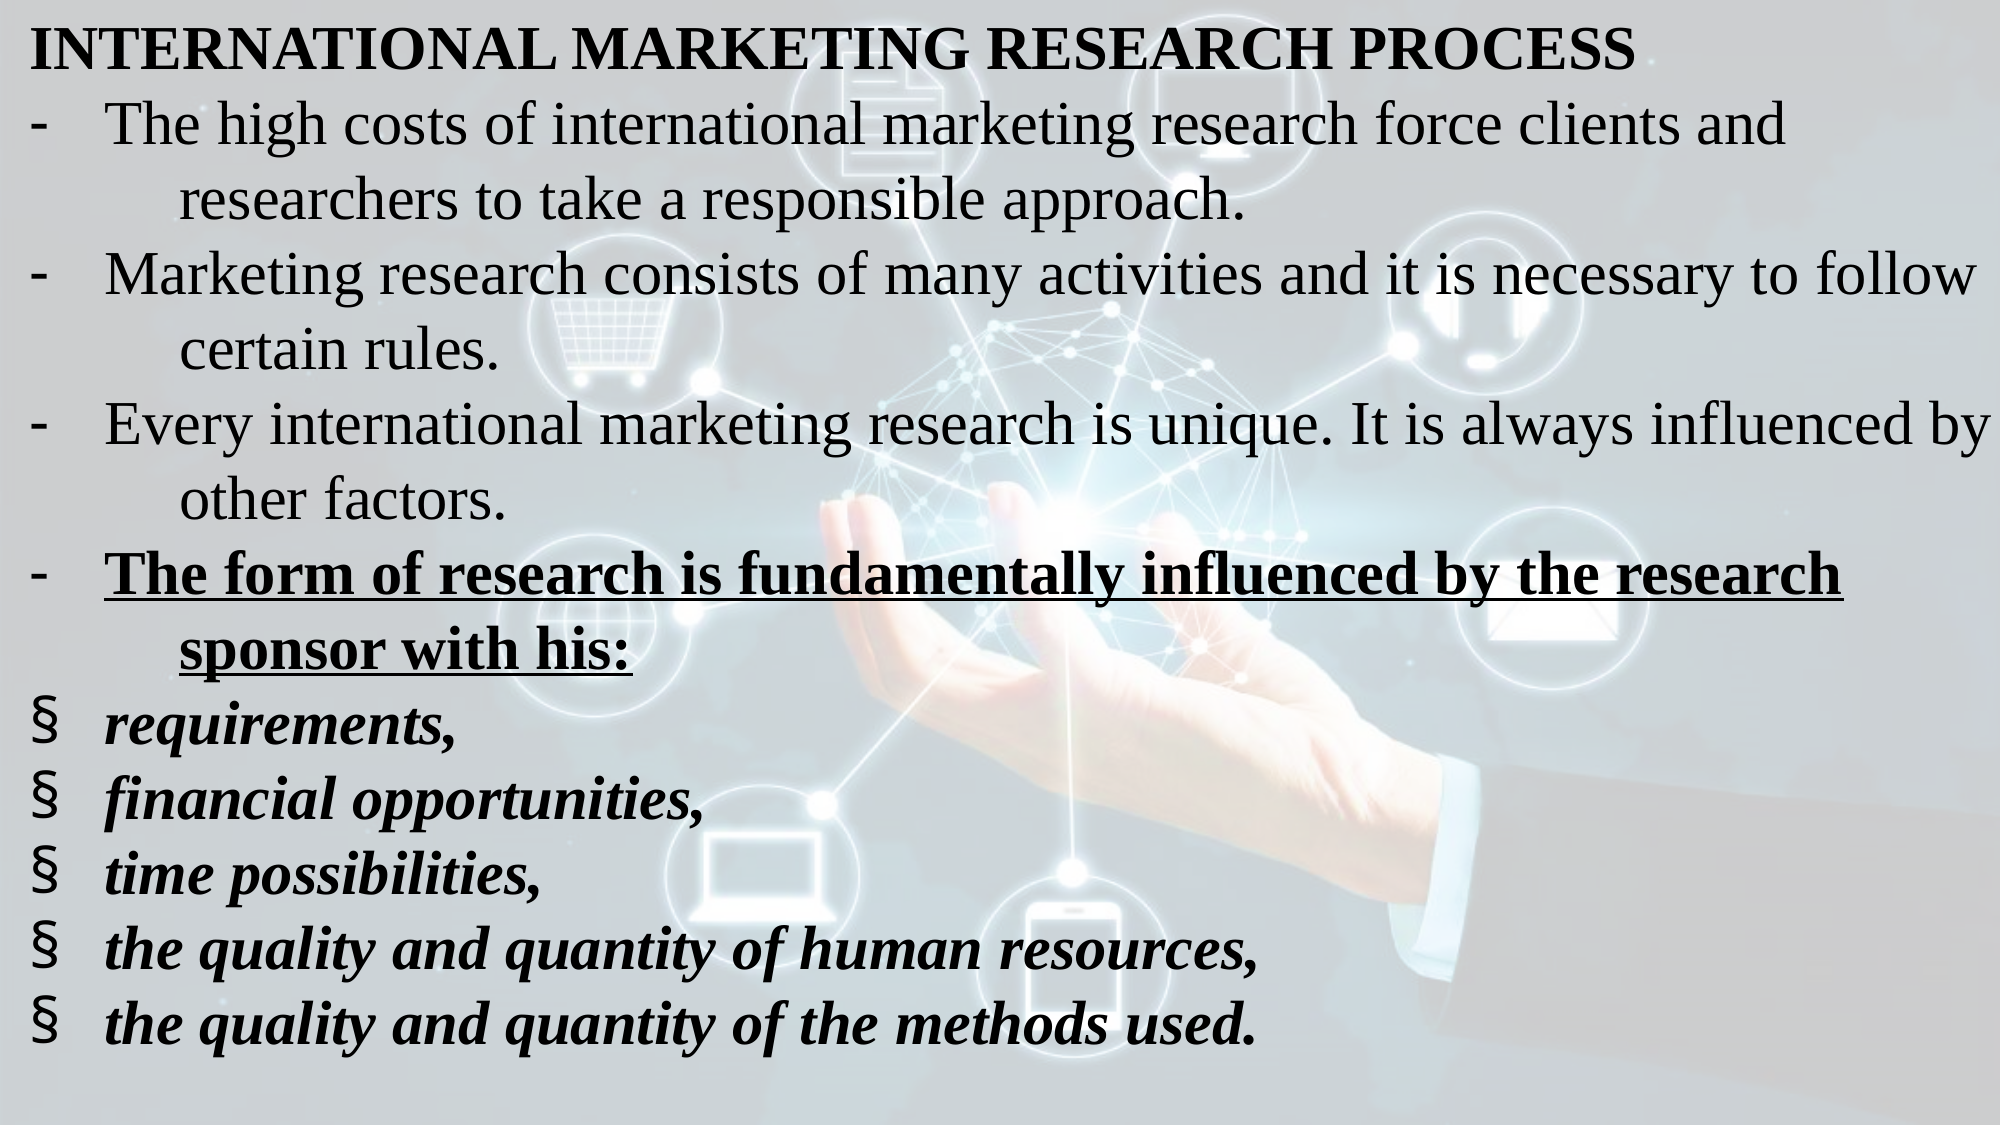

INTERNATIONAL MARKETING RESEARCH PROCESS
The high costs of international marketing research force clients and researchers to take a responsible approach.
Marketing research consists of many activities and it is necessary to follow certain rules.
Every international marketing research is unique. It is always influenced by other factors.
The form of research is fundamentally influenced by the research sponsor with his:
requirements,
financial opportunities,
time possibilities,
the quality and quantity of human resources,
the quality and quantity of the methods used.